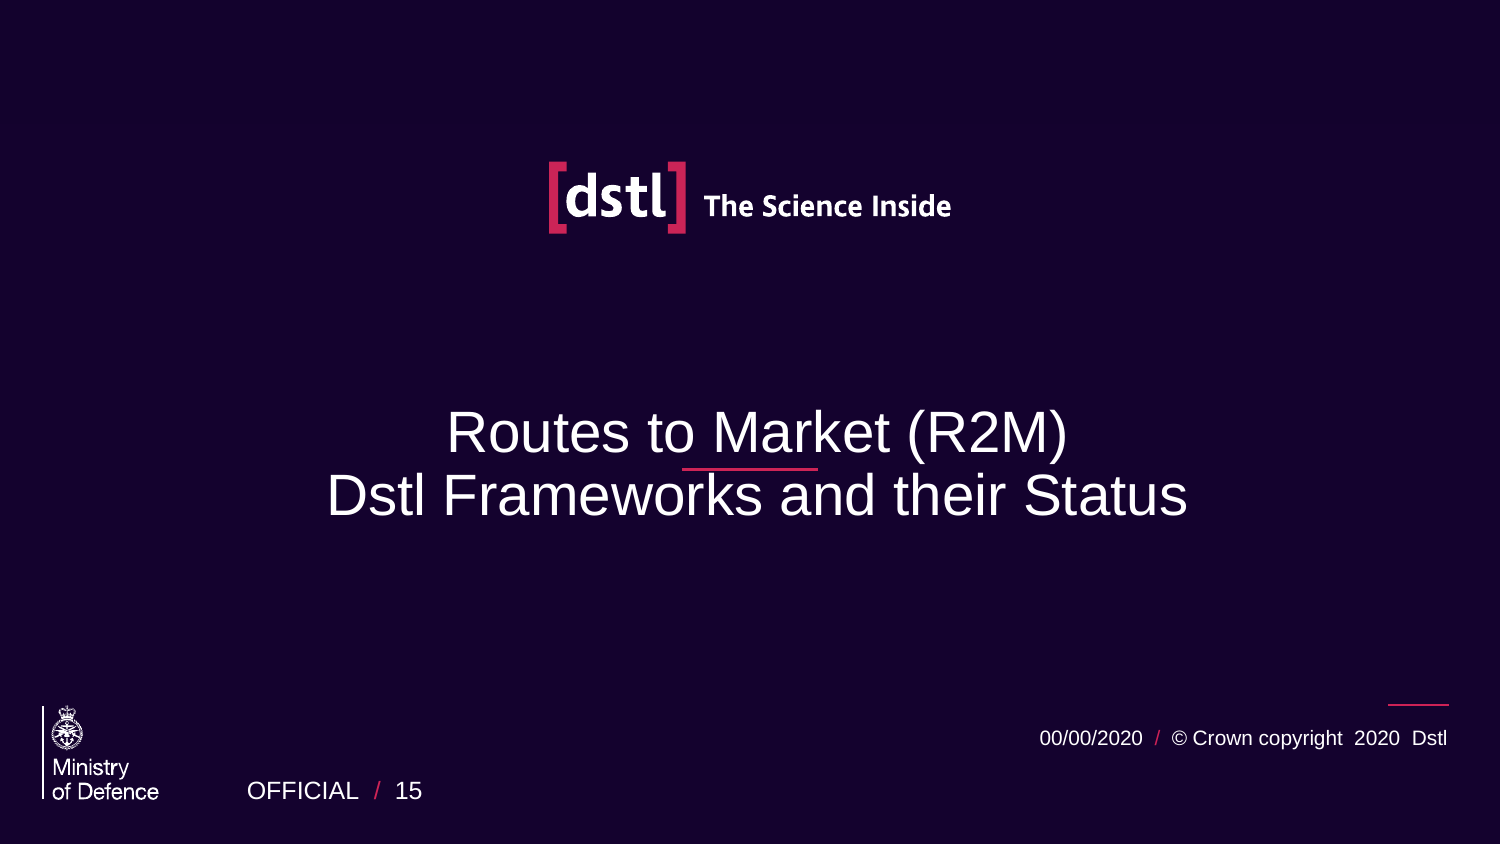

# Routes to Market (R2M) Dstl Frameworks and their Status
OFFICIAL /